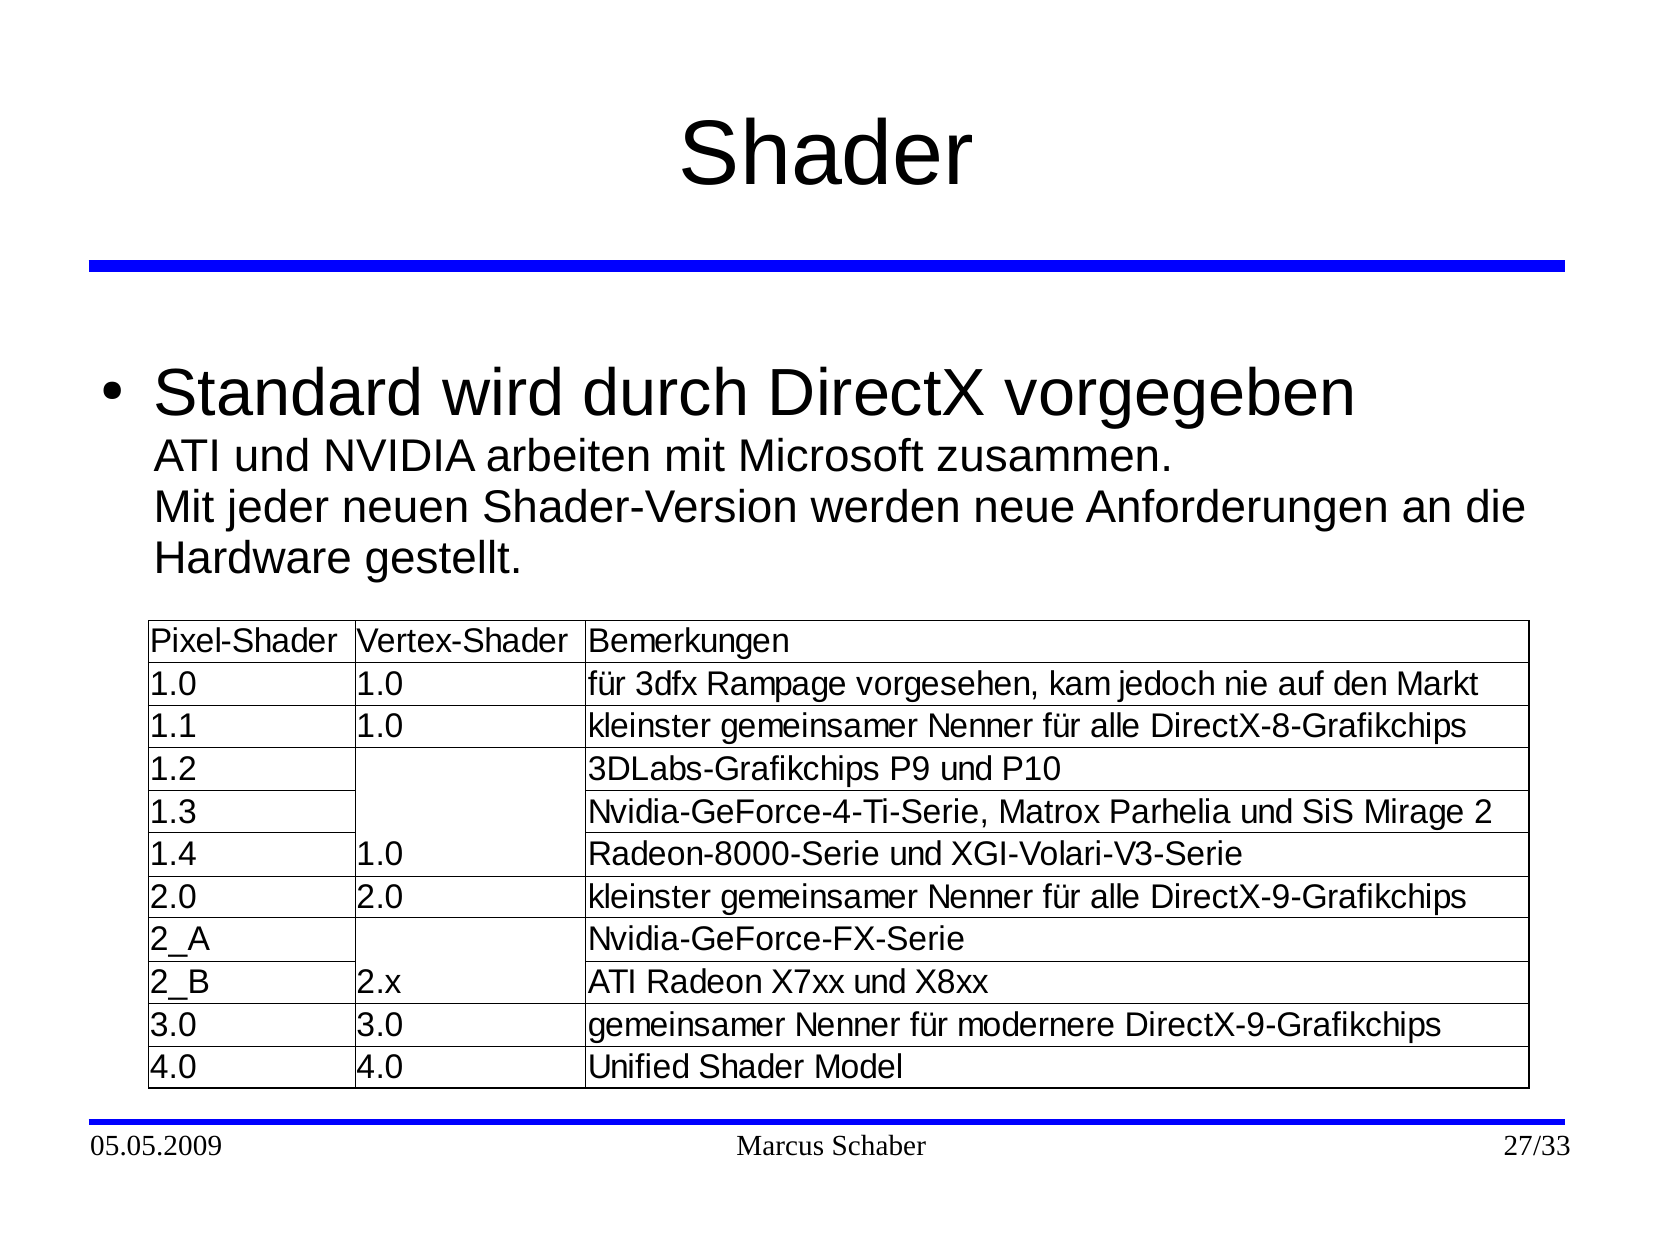

# Shader
Standard wird durch DirectX vorgegeben
ATI und NVIDIA arbeiten mit Microsoft zusammen.
Mit jeder neuen Shader-Version werden neue Anforderungen an die Hardware gestellt.
27